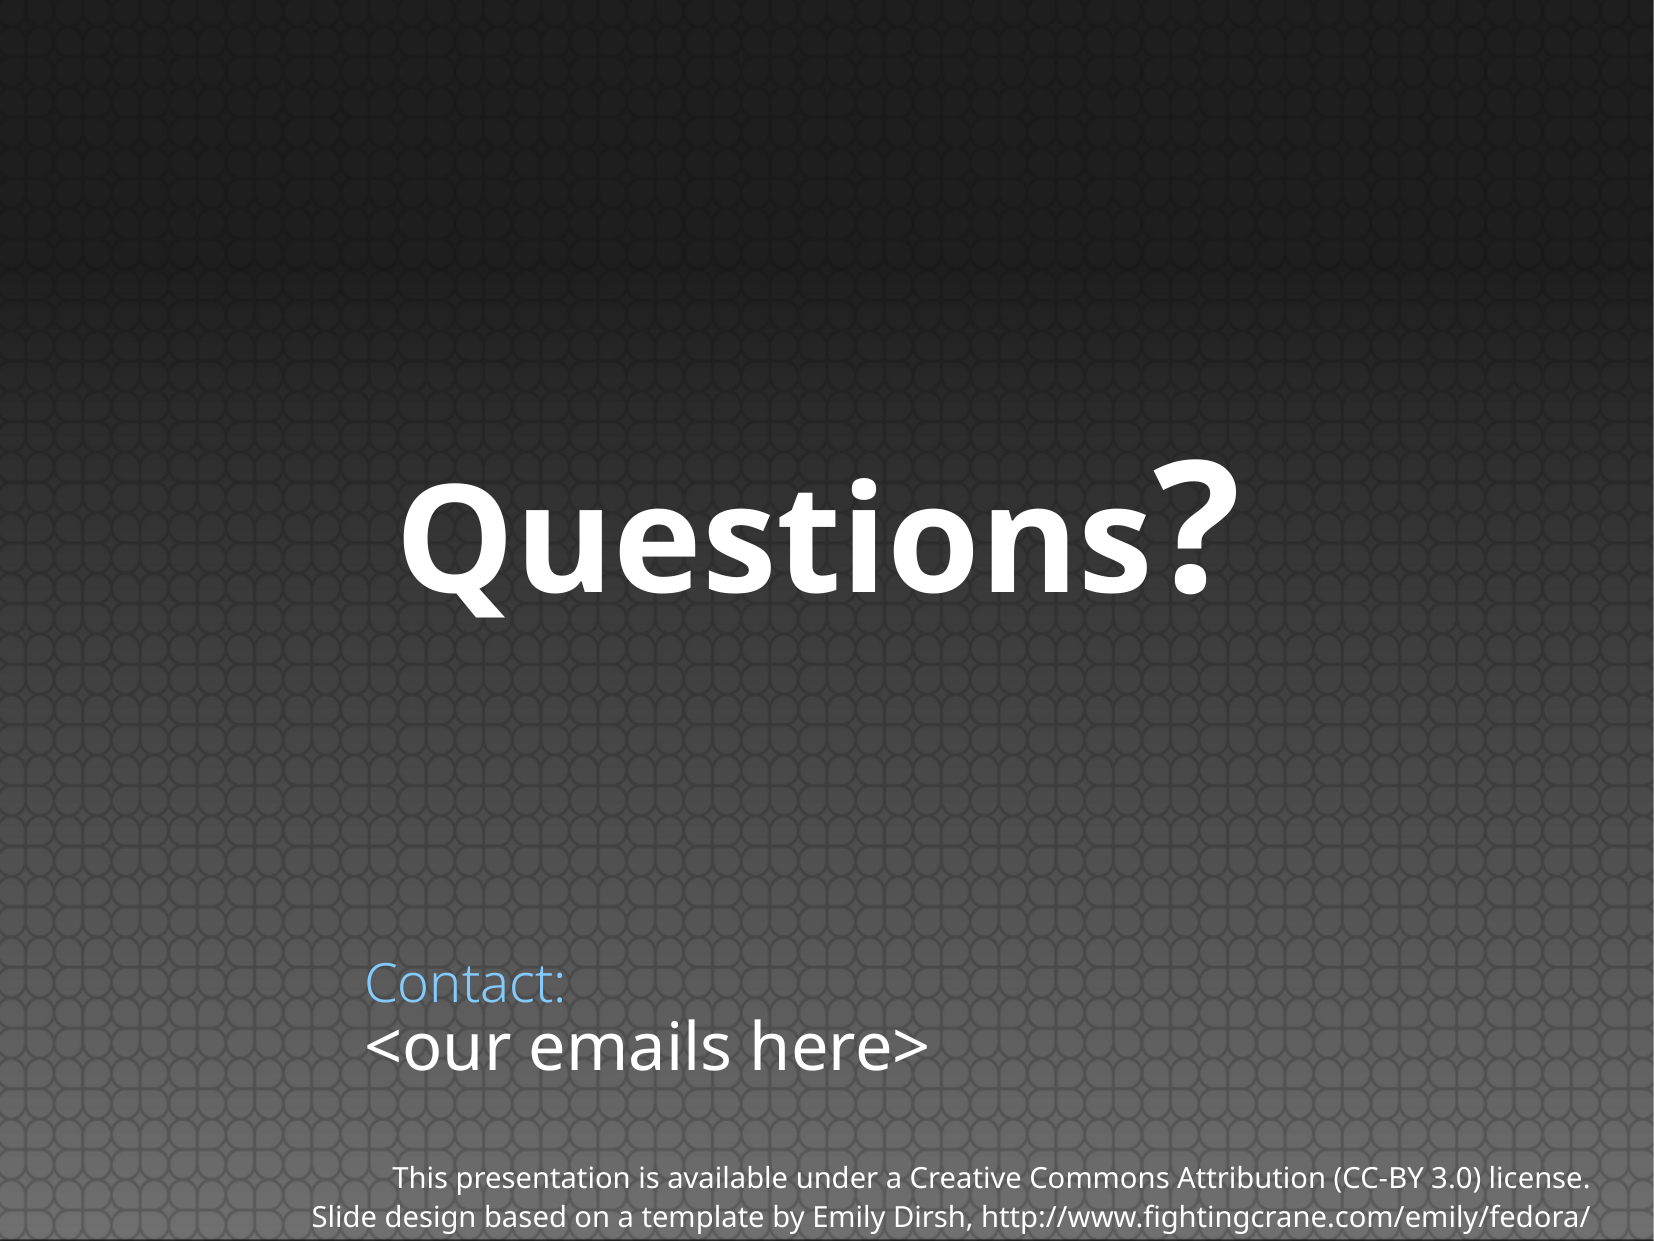

# Questions?
Contact:
<our emails here>
This presentation is available under a Creative Commons Attribution (CC-BY 3.0) license.
Slide design based on a template by Emily Dirsh, http://www.fightingcrane.com/emily/fedora/